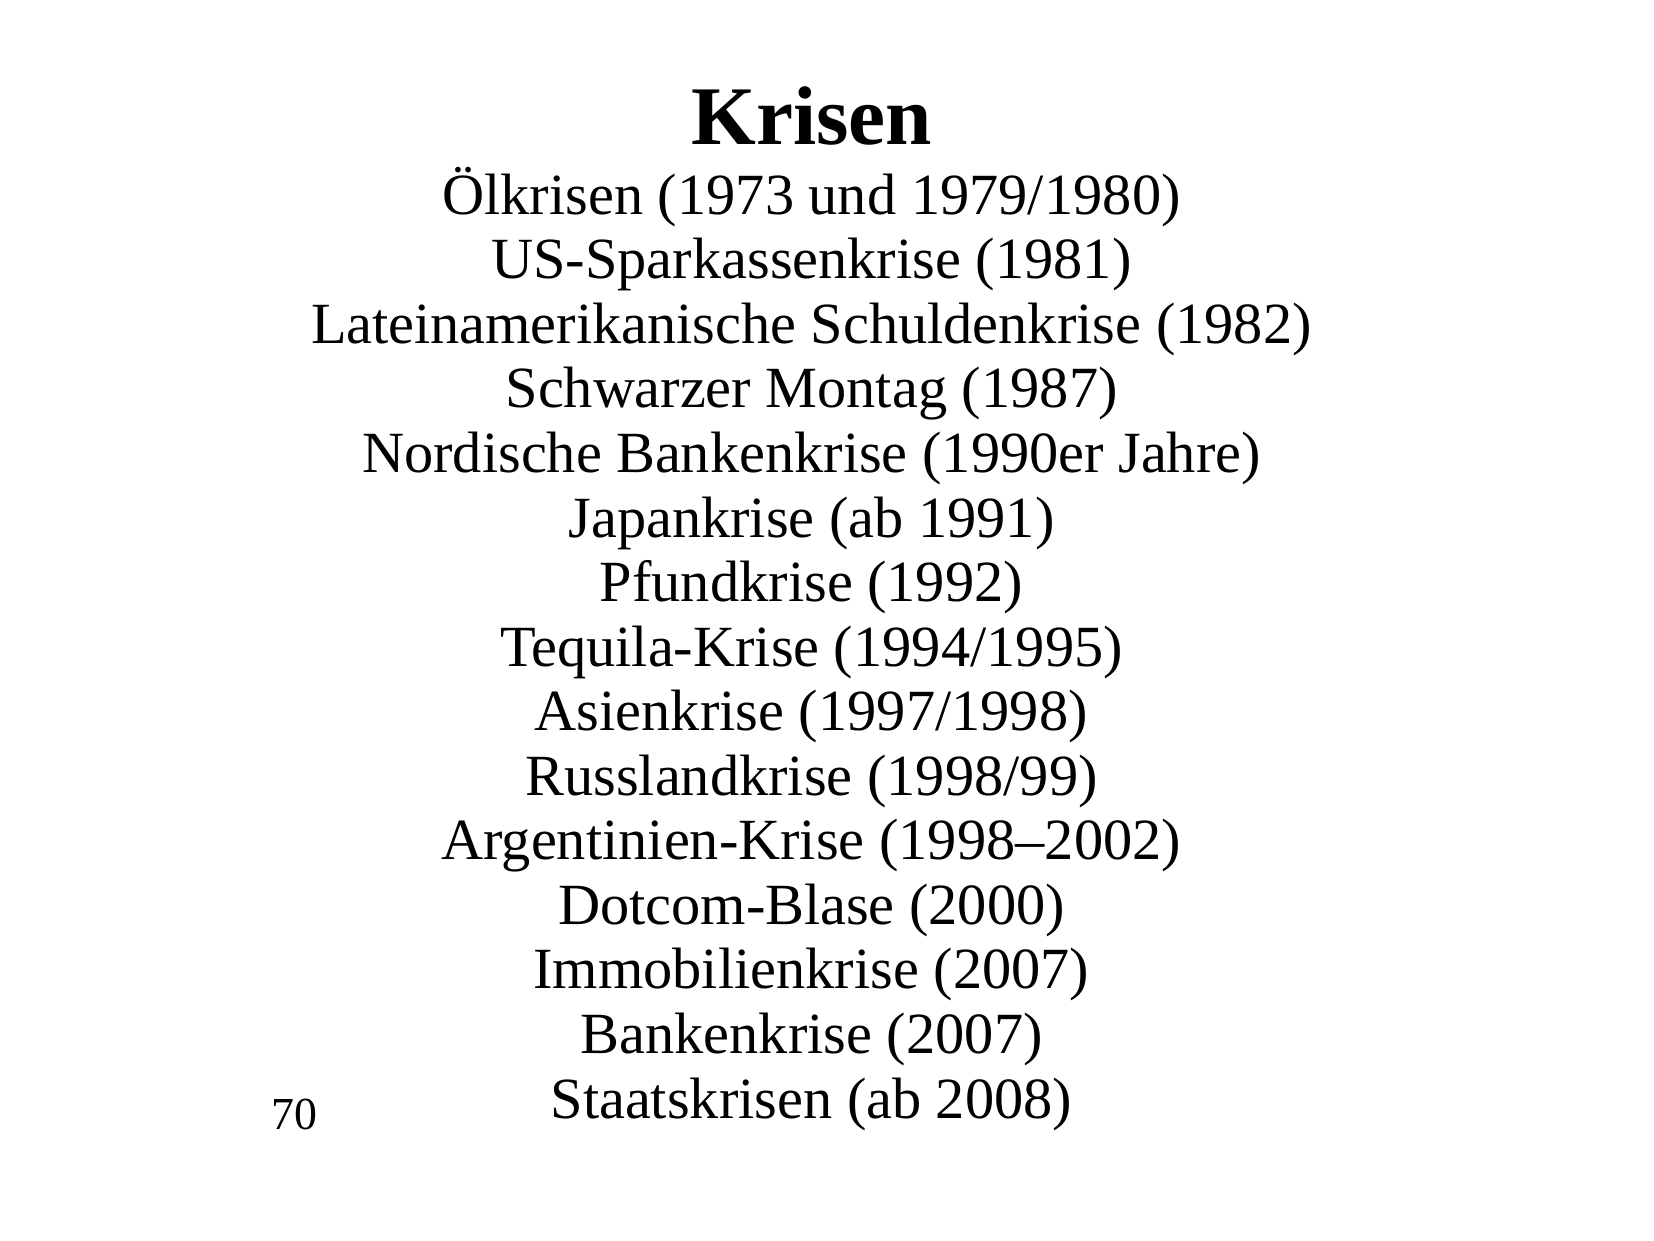

Krisen
Ölkrisen (1973 und 1979/1980)
US-Sparkassenkrise (1981)
Lateinamerikanische Schuldenkrise (1982)
Schwarzer Montag (1987)
Nordische Bankenkrise (1990er Jahre)
Japankrise (ab 1991)
Pfundkrise (1992)
Tequila-Krise (1994/1995)
Asienkrise (1997/1998)
Russlandkrise (1998/99)
Argentinien-Krise (1998–2002)
Dotcom-Blase (2000)
Immobilienkrise (2007)
Bankenkrise (2007)
Staatskrisen (ab 2008)